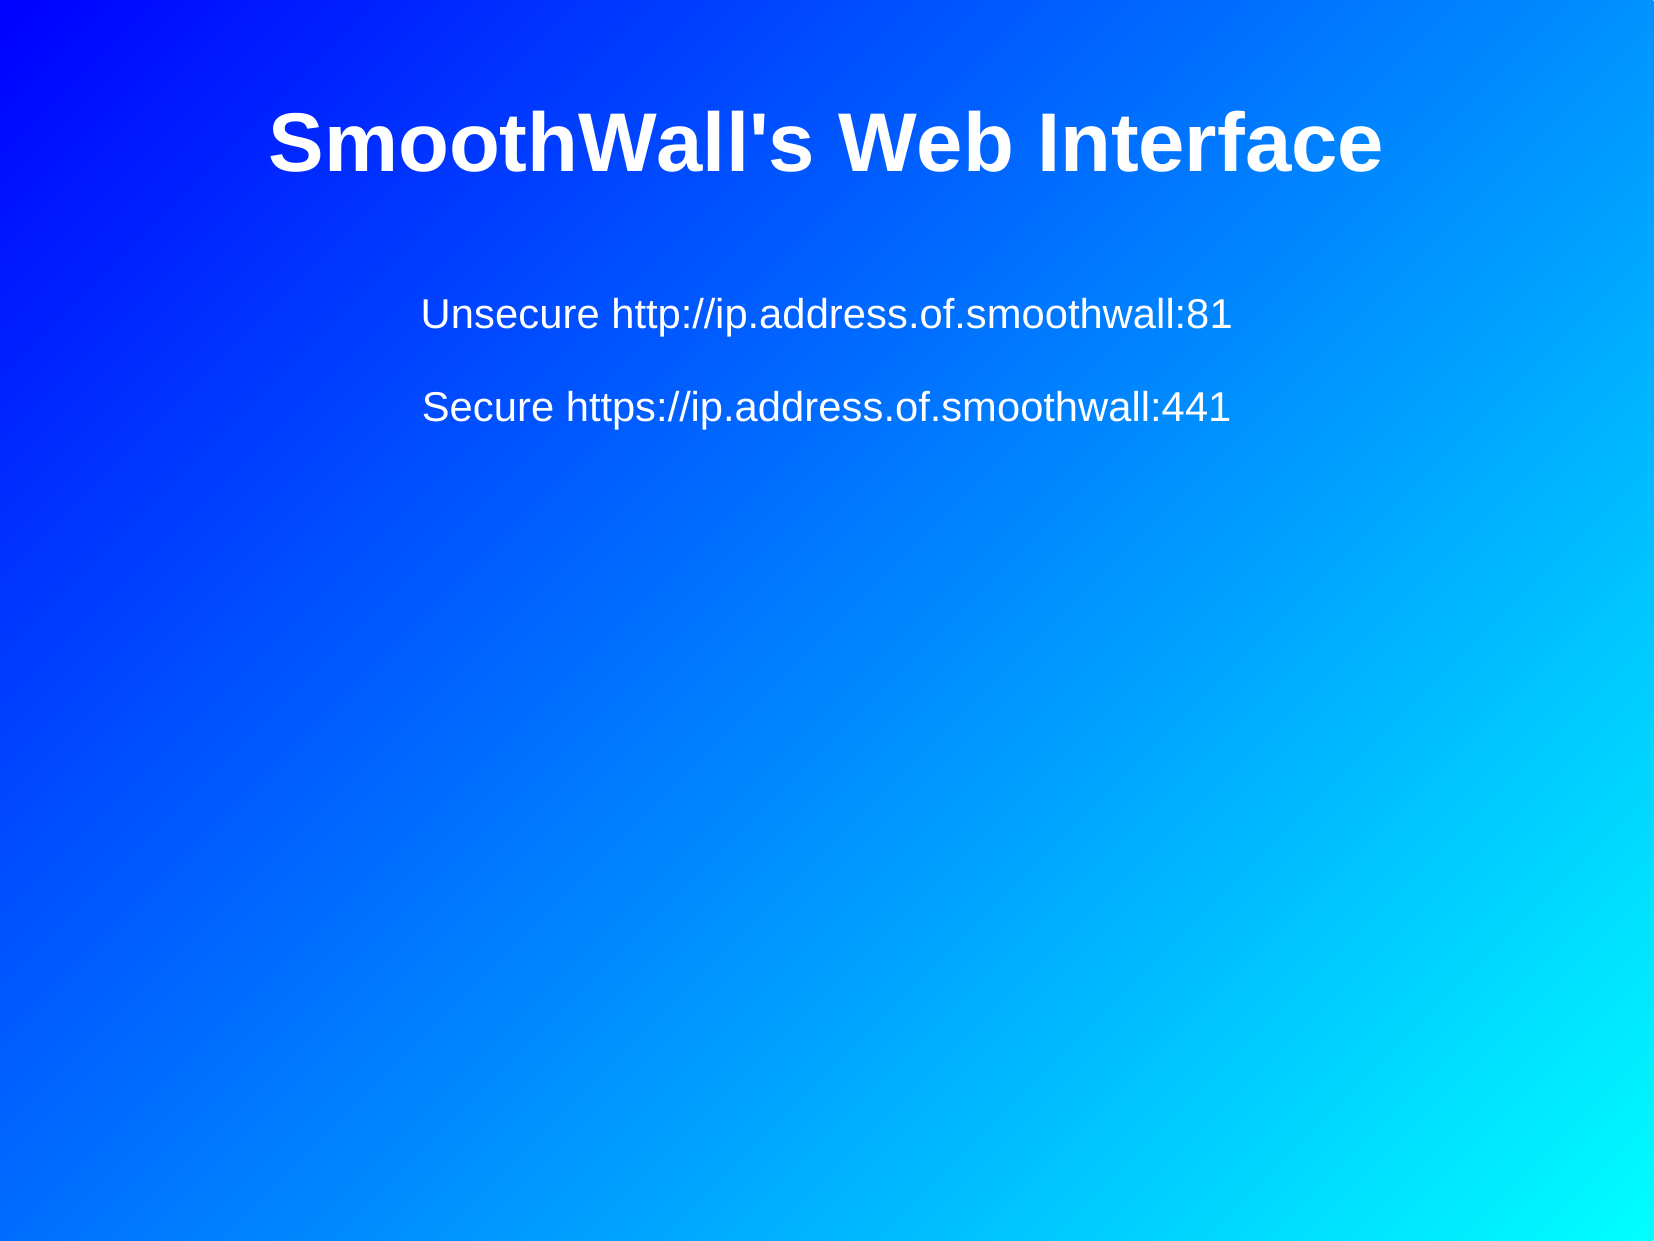

SmoothWall's Web Interface
Unsecure http://ip.address.of.smoothwall:81
Secure https://ip.address.of.smoothwall:441